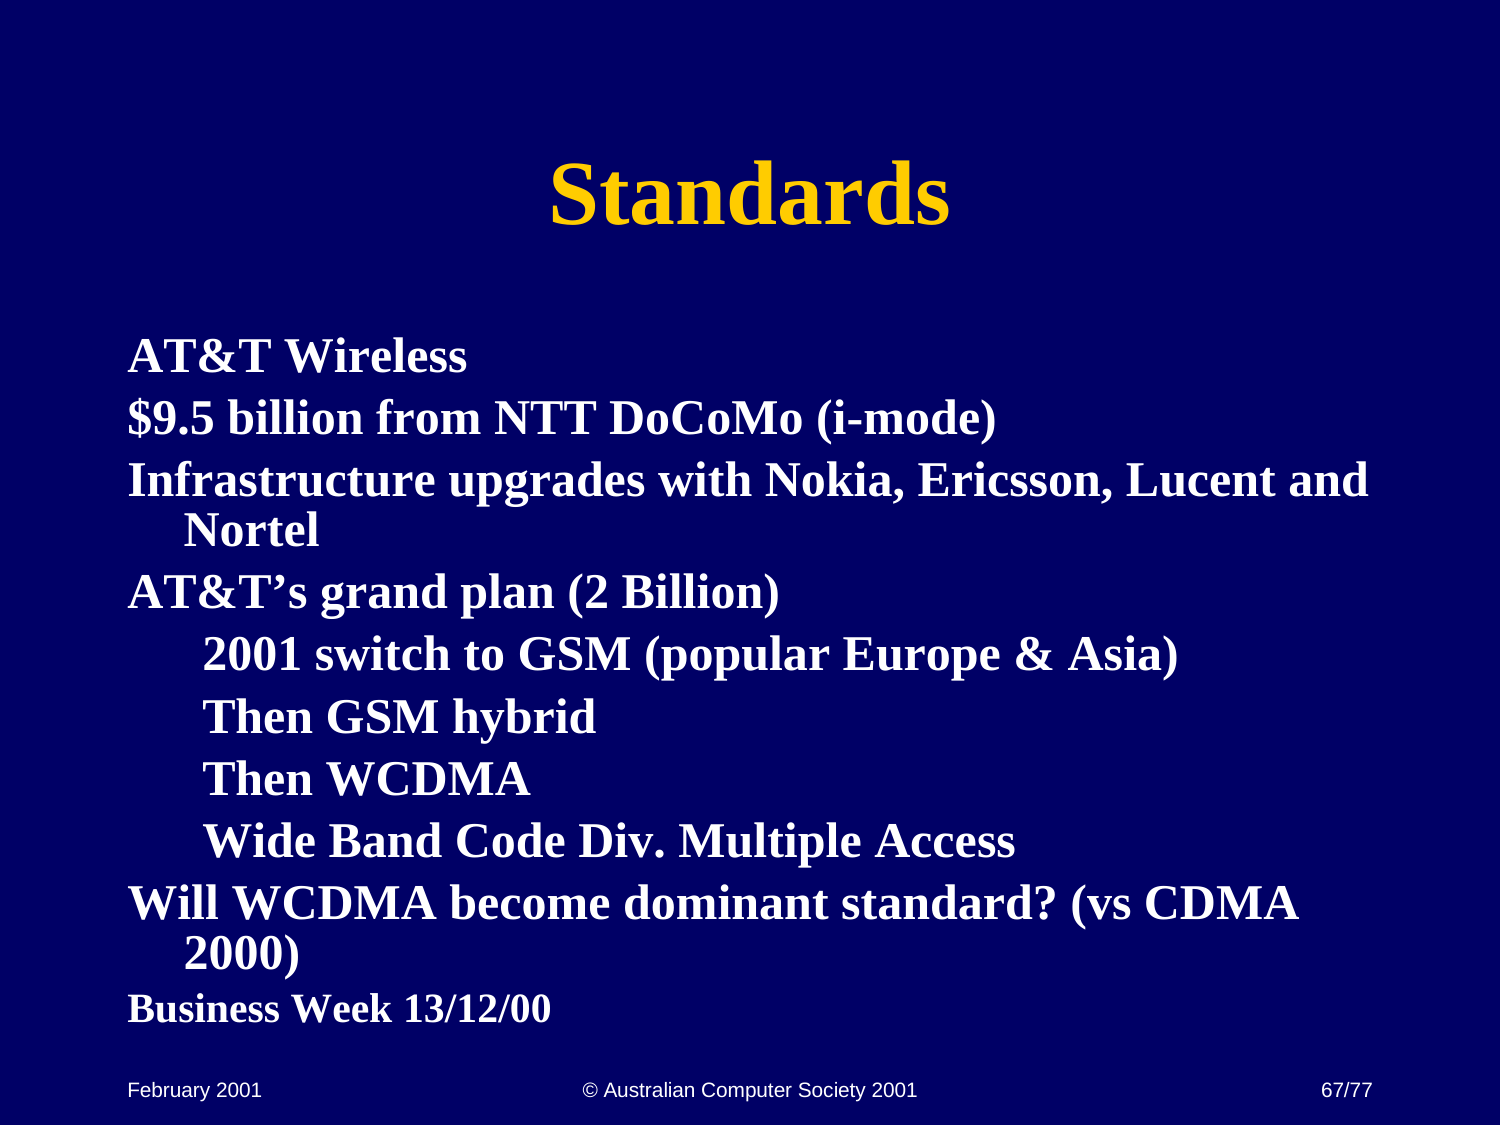

# Standards
AT&T Wireless
$9.5 billion from NTT DoCoMo (i-mode)
Infrastructure upgrades with Nokia, Ericsson, Lucent and Nortel
AT&T’s grand plan (2 Billion)
2001 switch to GSM (popular Europe & Asia)
Then GSM hybrid
Then WCDMA
Wide Band Code Div. Multiple Access
Will WCDMA become dominant standard? (vs CDMA 2000)
Business Week 13/12/00
February 2001
© Australian Computer Society 2001
67